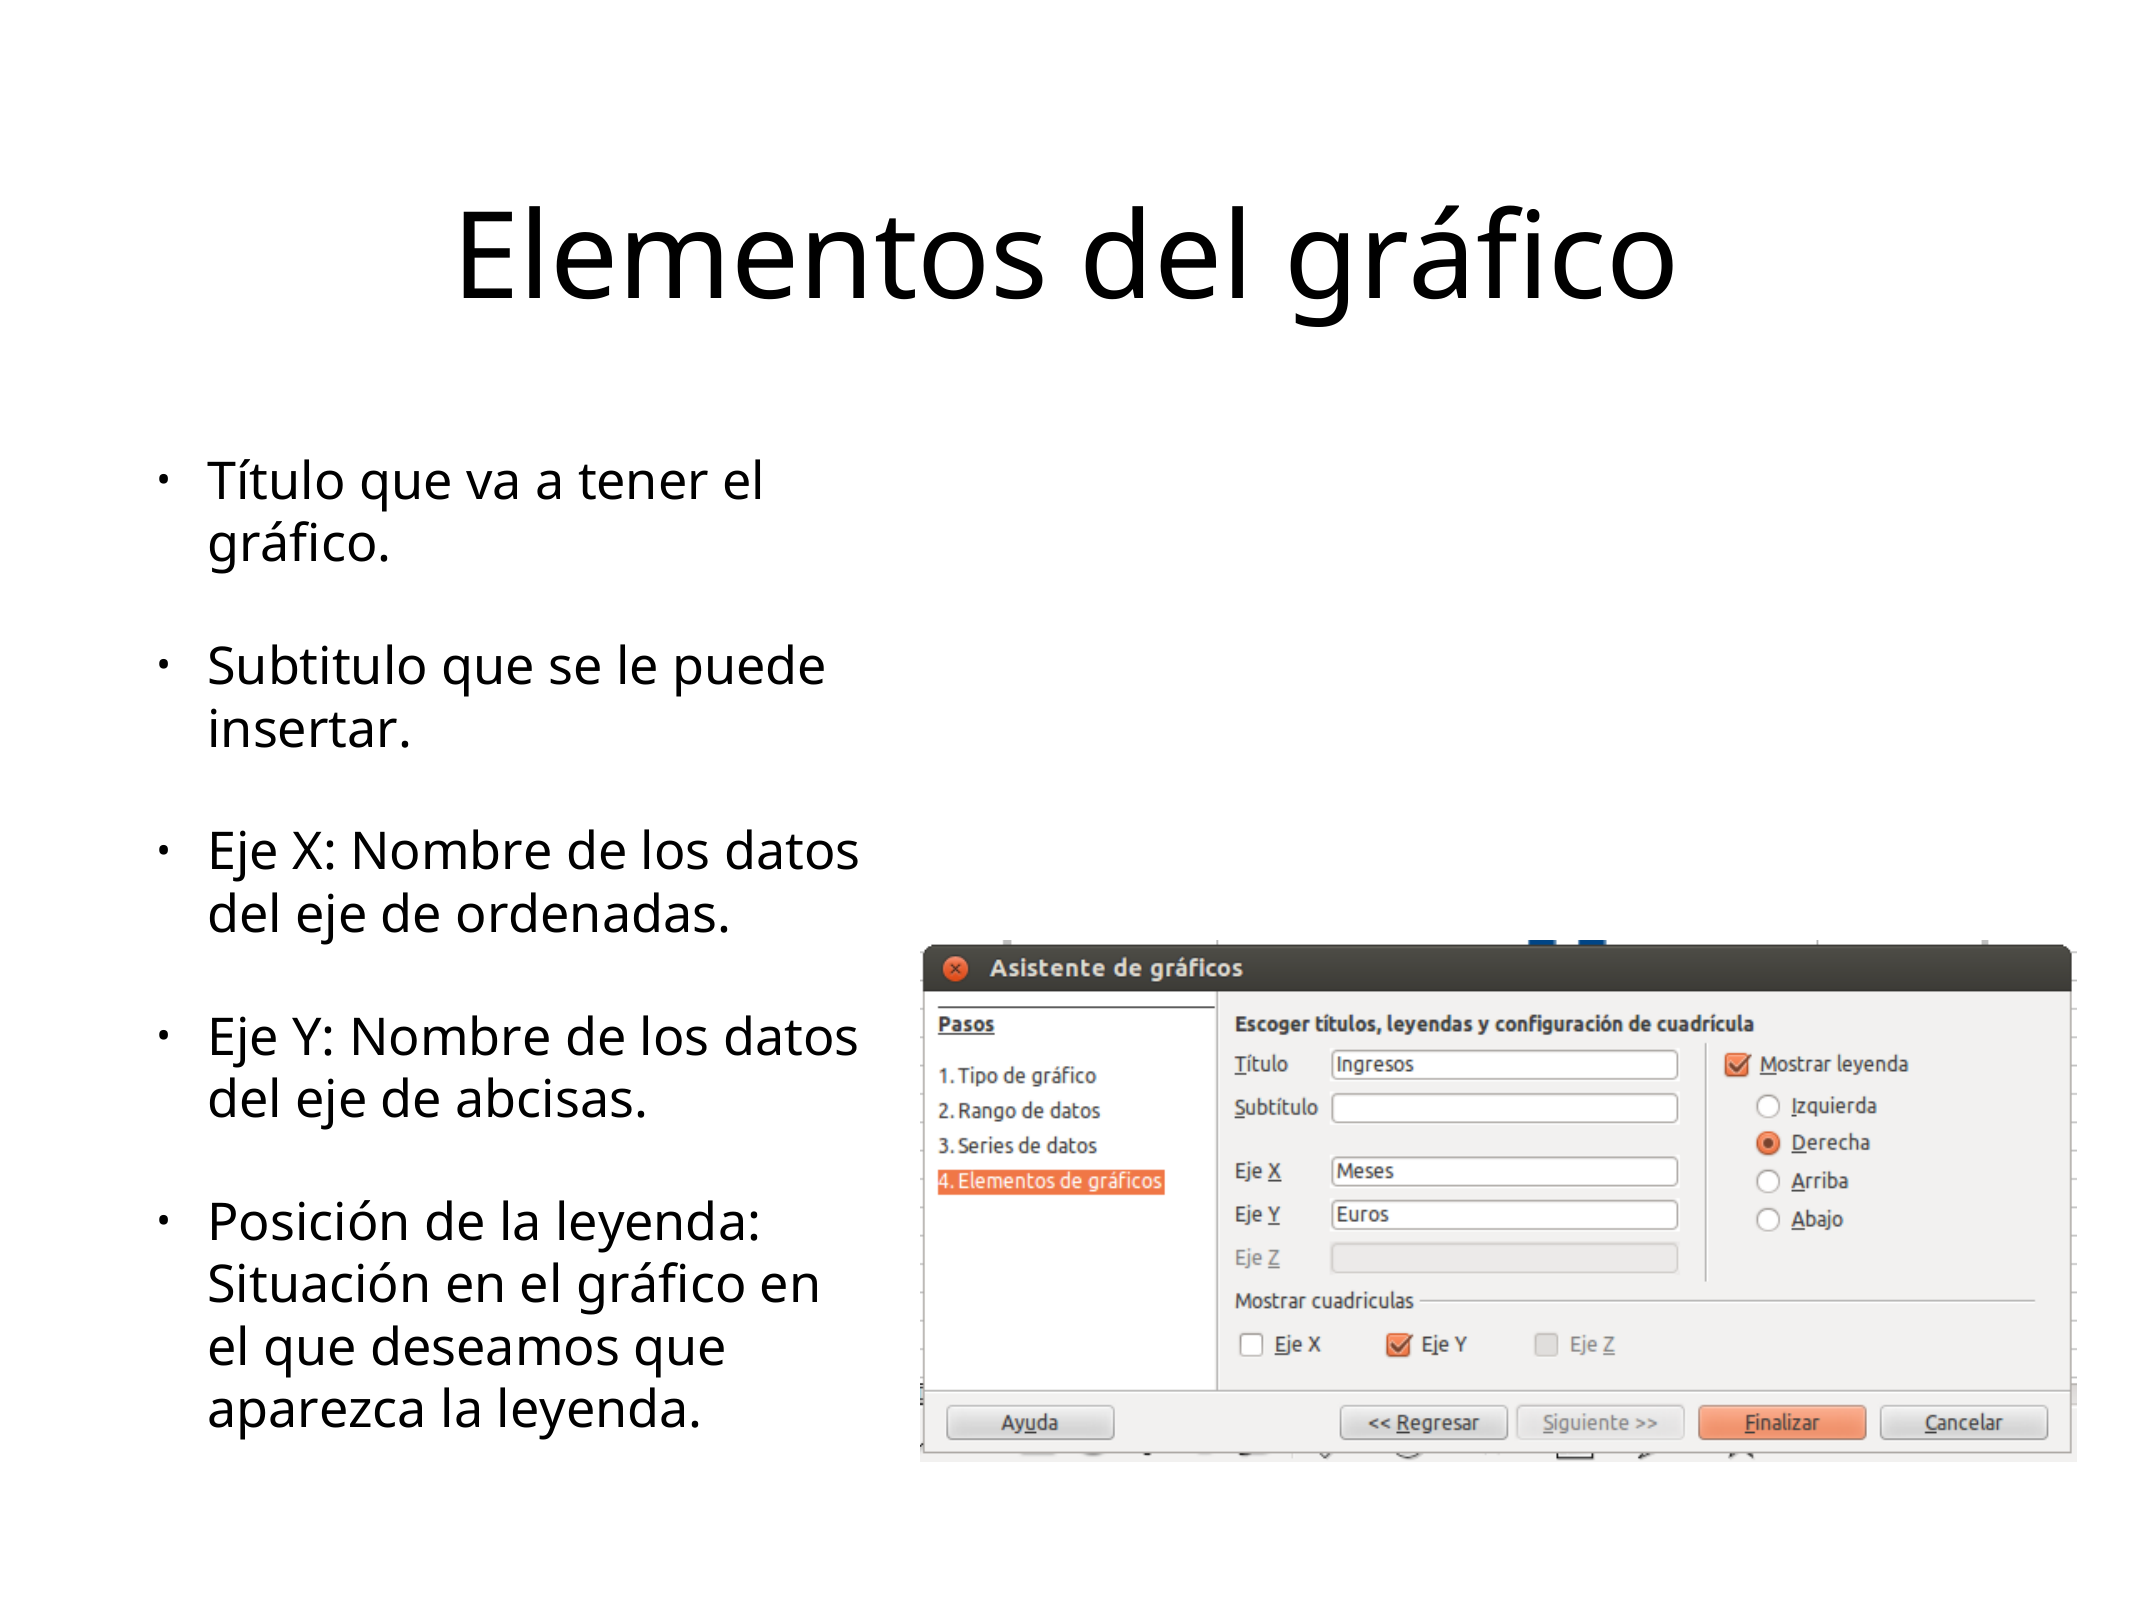

# Elementos del gráfico
Título que va a tener el gráfico.
Subtitulo que se le puede insertar.
Eje X: Nombre de los datos del eje de ordenadas.
Eje Y: Nombre de los datos del eje de abcisas.
Posición de la leyenda: Situación en el gráfico en el que deseamos que aparezca la leyenda.